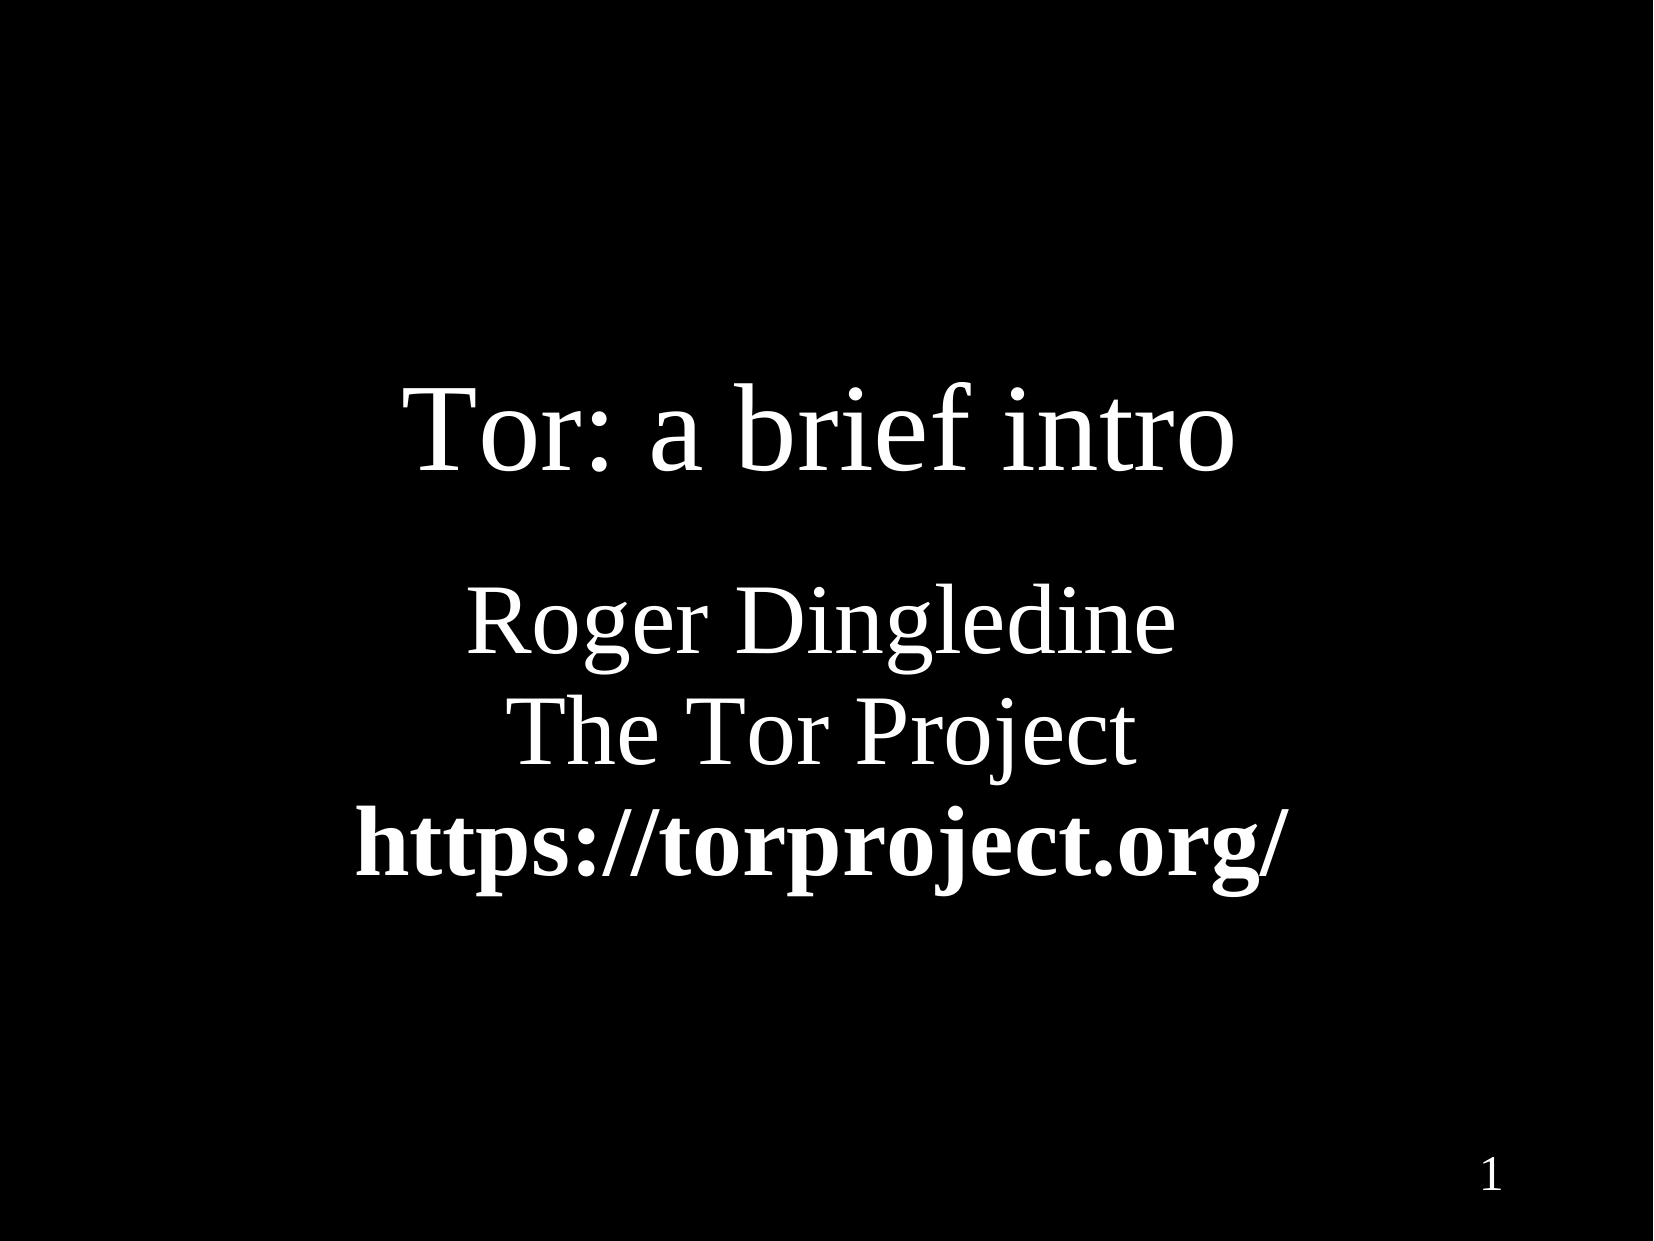

# Tor: a brief intro
Roger Dingledine
The Tor Project
https://torproject.org/